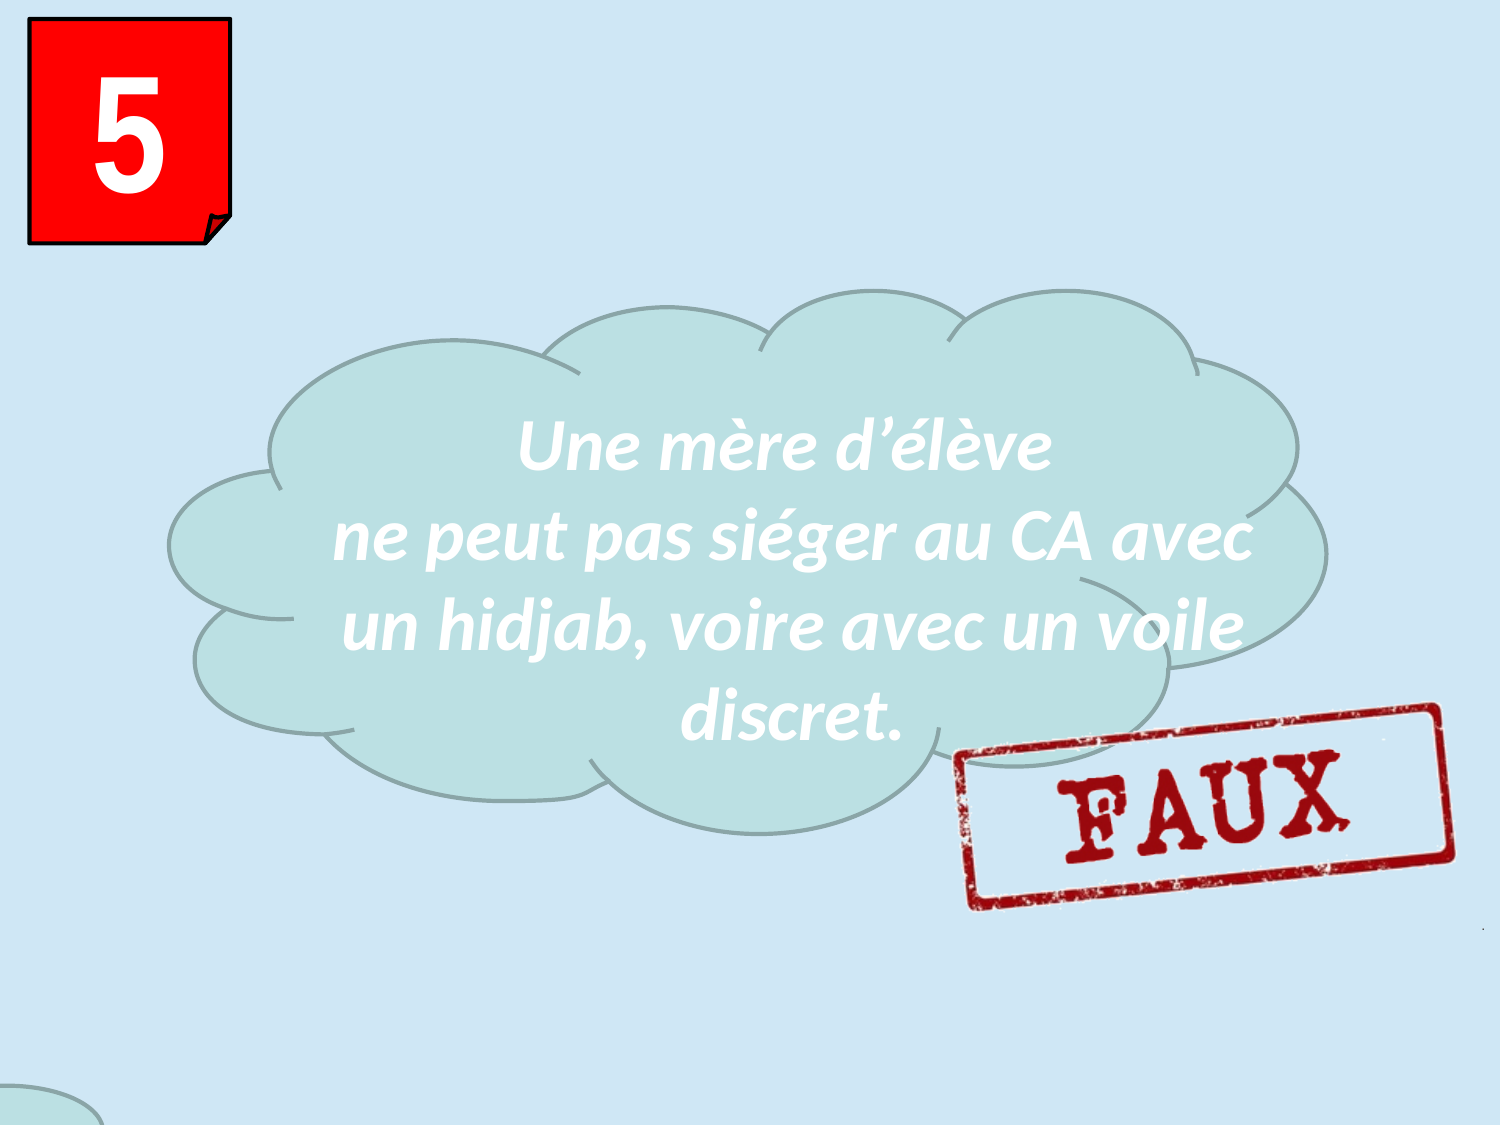

5
Une mère d’élève
ne peut pas siéger au CA avec un hidjab, voire avec un voile discret.